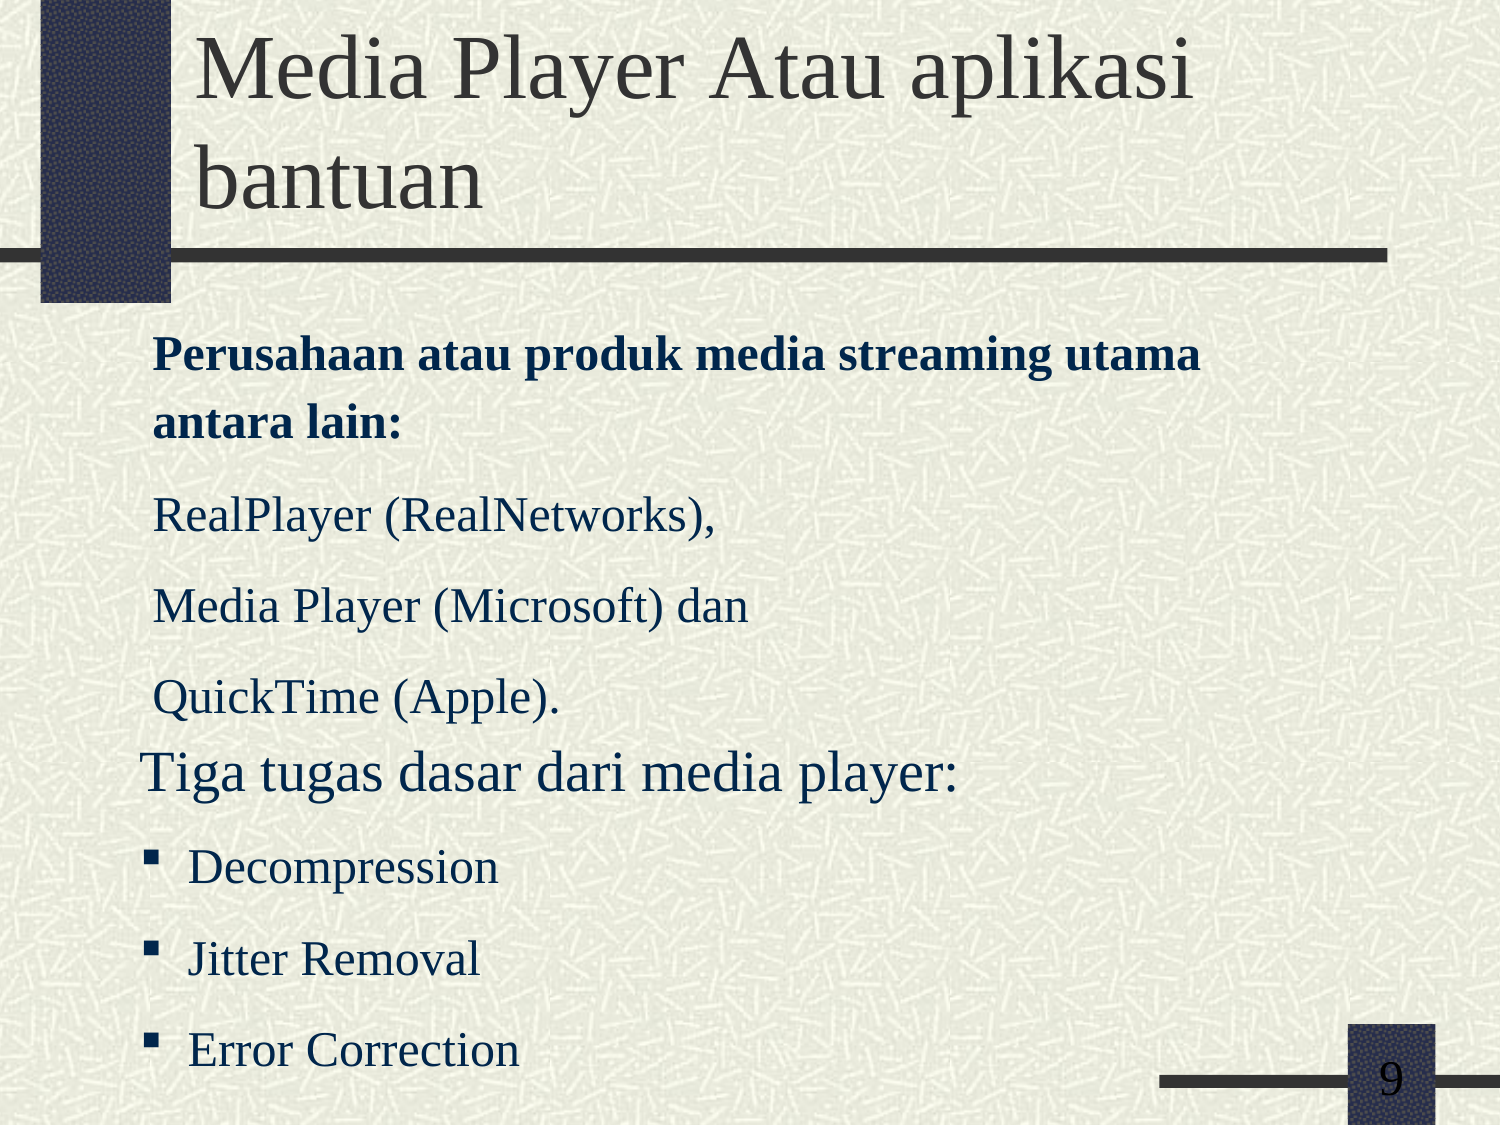

# Media Player Atau aplikasi bantuan
Perusahaan atau produk media streaming utama antara lain:
RealPlayer (RealNetworks),
Media Player (Microsoft) dan
QuickTime (Apple).
Tiga tugas dasar dari media player:
 Decompression
 Jitter Removal
 Error Correction
9